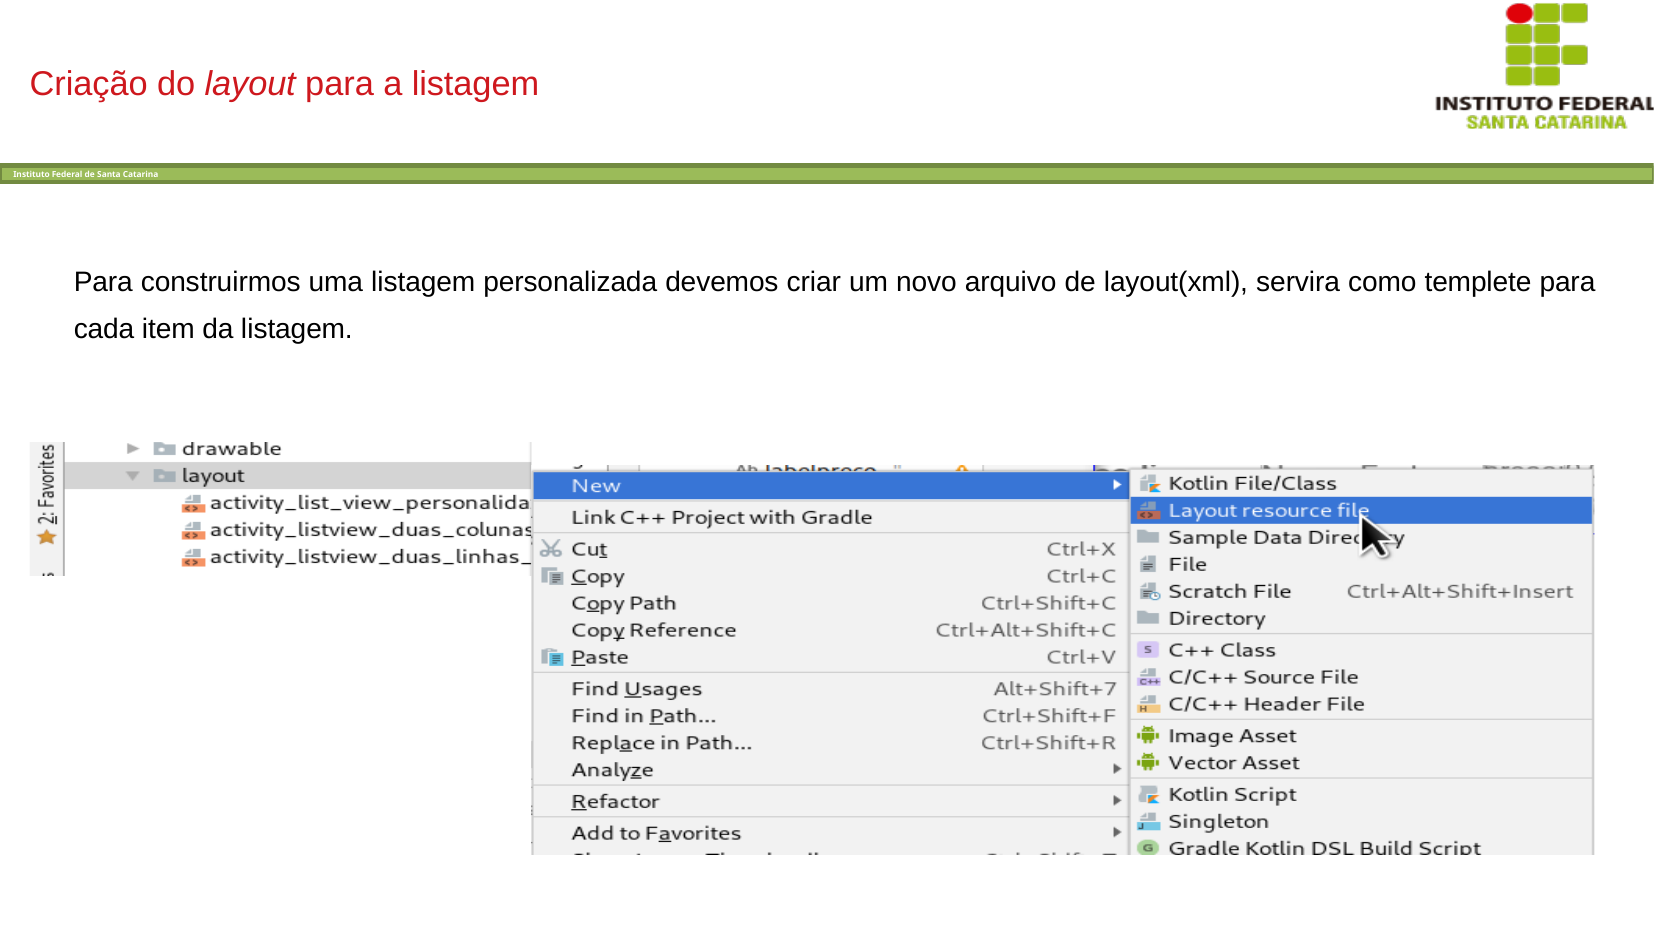

# Criação do layout para a listagem
Para construirmos uma listagem personalizada devemos criar um novo arquivo de layout(xml), servira como templete para cada item da listagem.